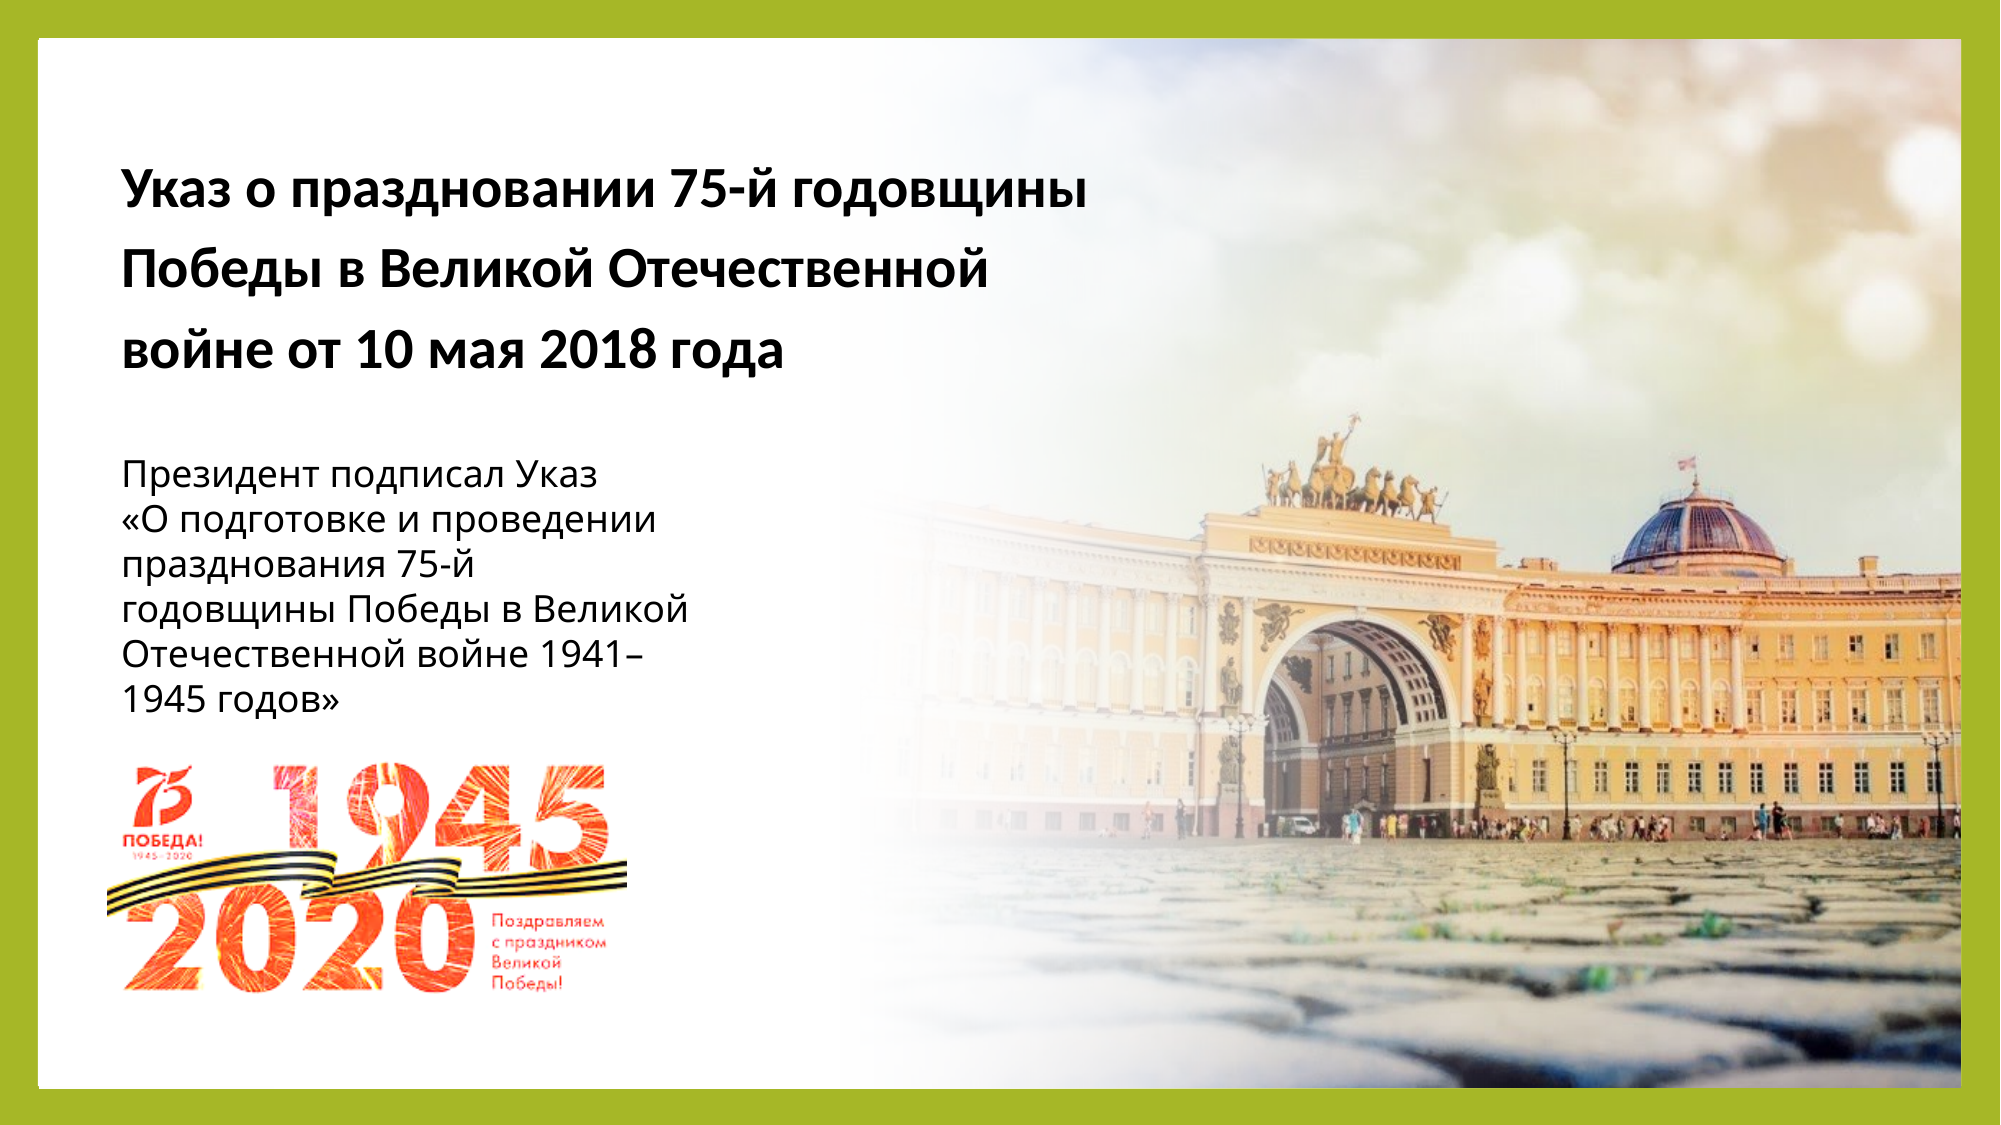

Указ о праздновании 75-й годовщины Победы в Великой Отечественной войне от 10 мая 2018 года
Президент подписал Указ
«О подготовке и проведении празднования 75-й годовщины Победы в Великой Отечественной войне 1941–1945 годов»